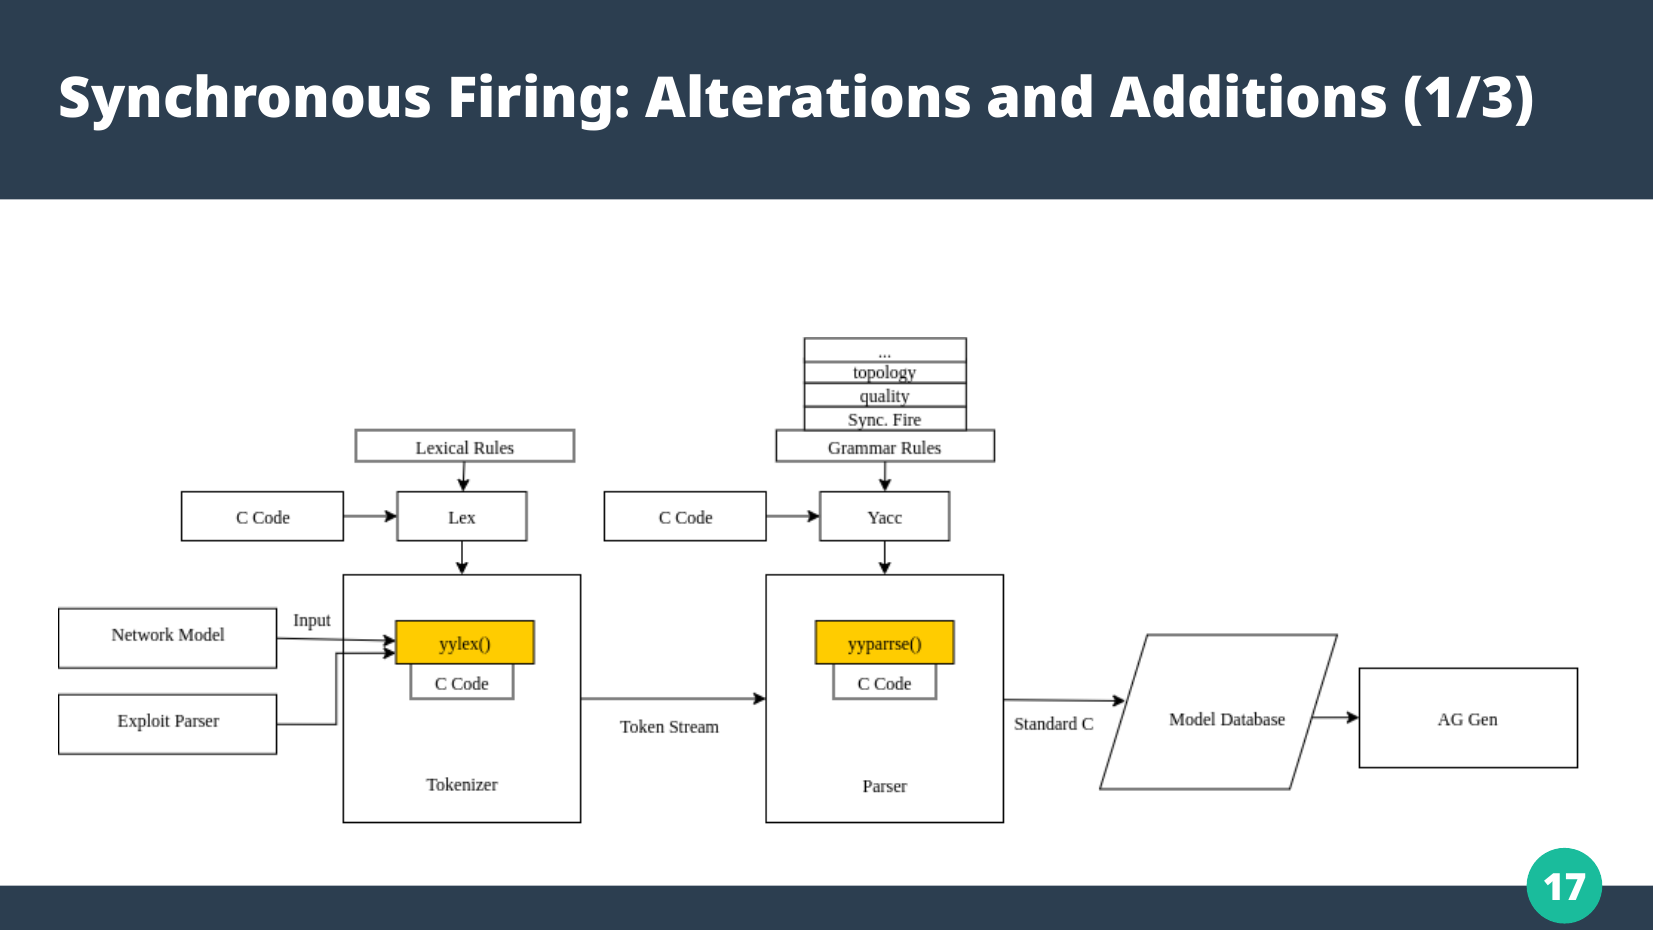

# Synchronous Firing: Alterations and Additions (1/3)